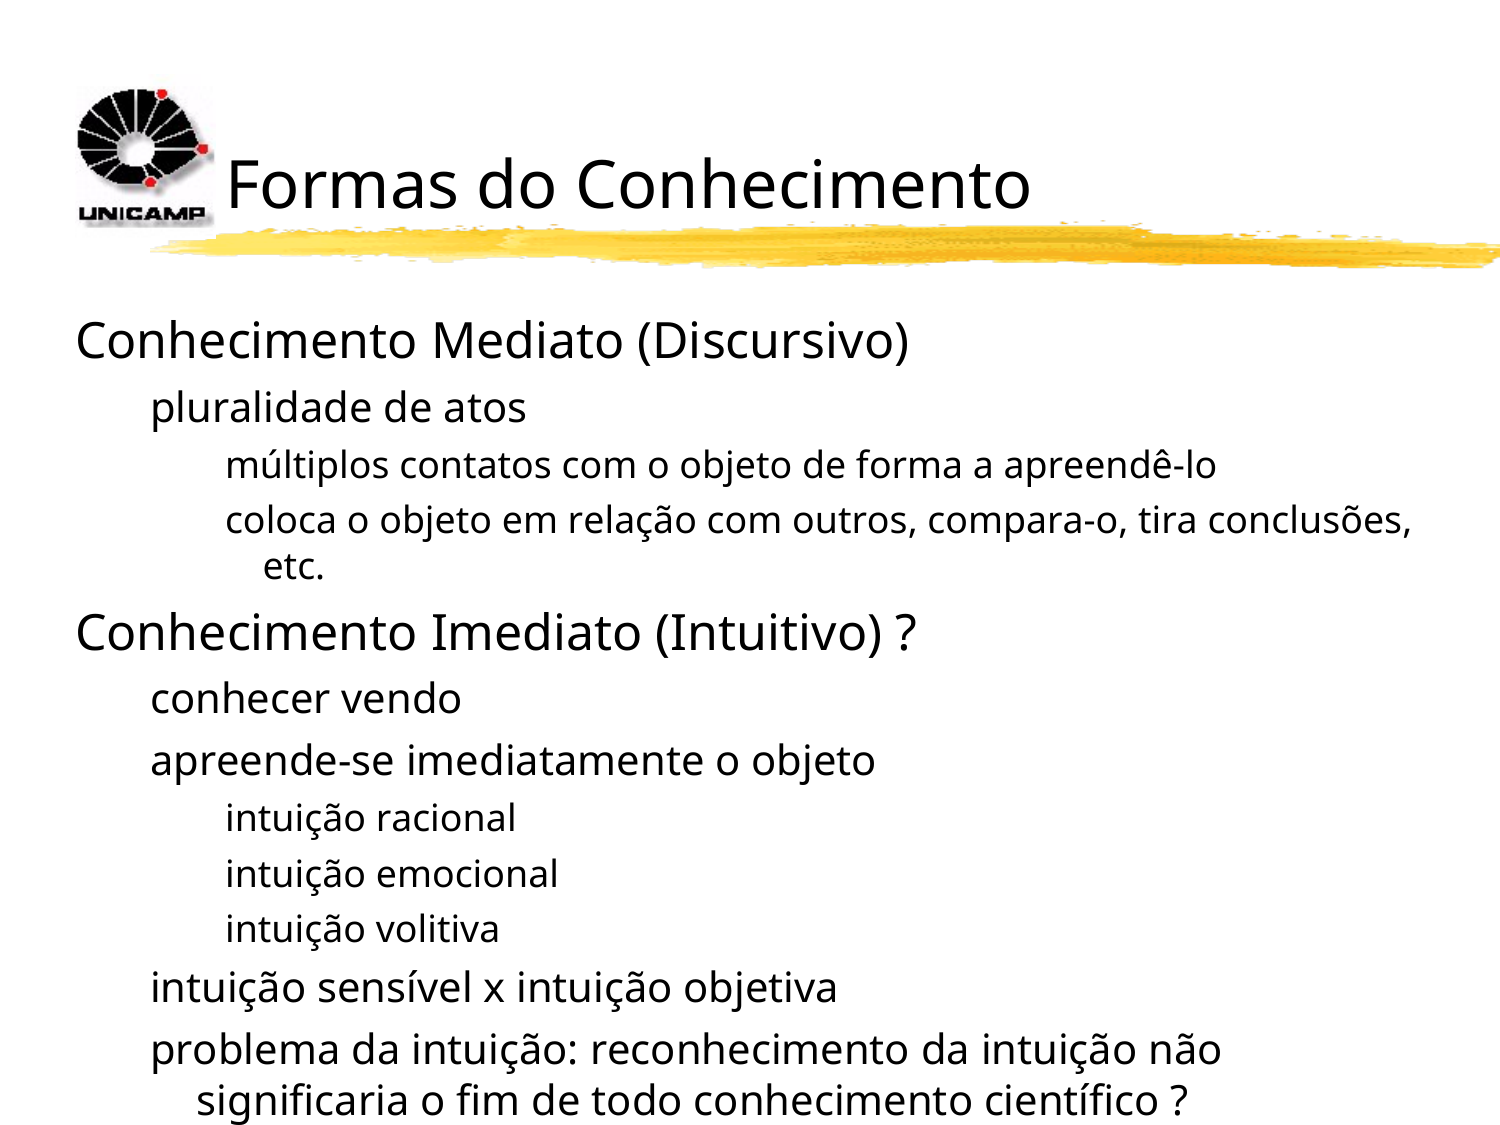

# Formas do Conhecimento
Conhecimento Mediato (Discursivo)
pluralidade de atos
múltiplos contatos com o objeto de forma a apreendê-lo
coloca o objeto em relação com outros, compara-o, tira conclusões, etc.
Conhecimento Imediato (Intuitivo) ?
conhecer vendo
apreende-se imediatamente o objeto
intuição racional
intuição emocional
intuição volitiva
intuição sensível x intuição objetiva
problema da intuição: reconhecimento da intuição não significaria o fim de todo conhecimento científico ?